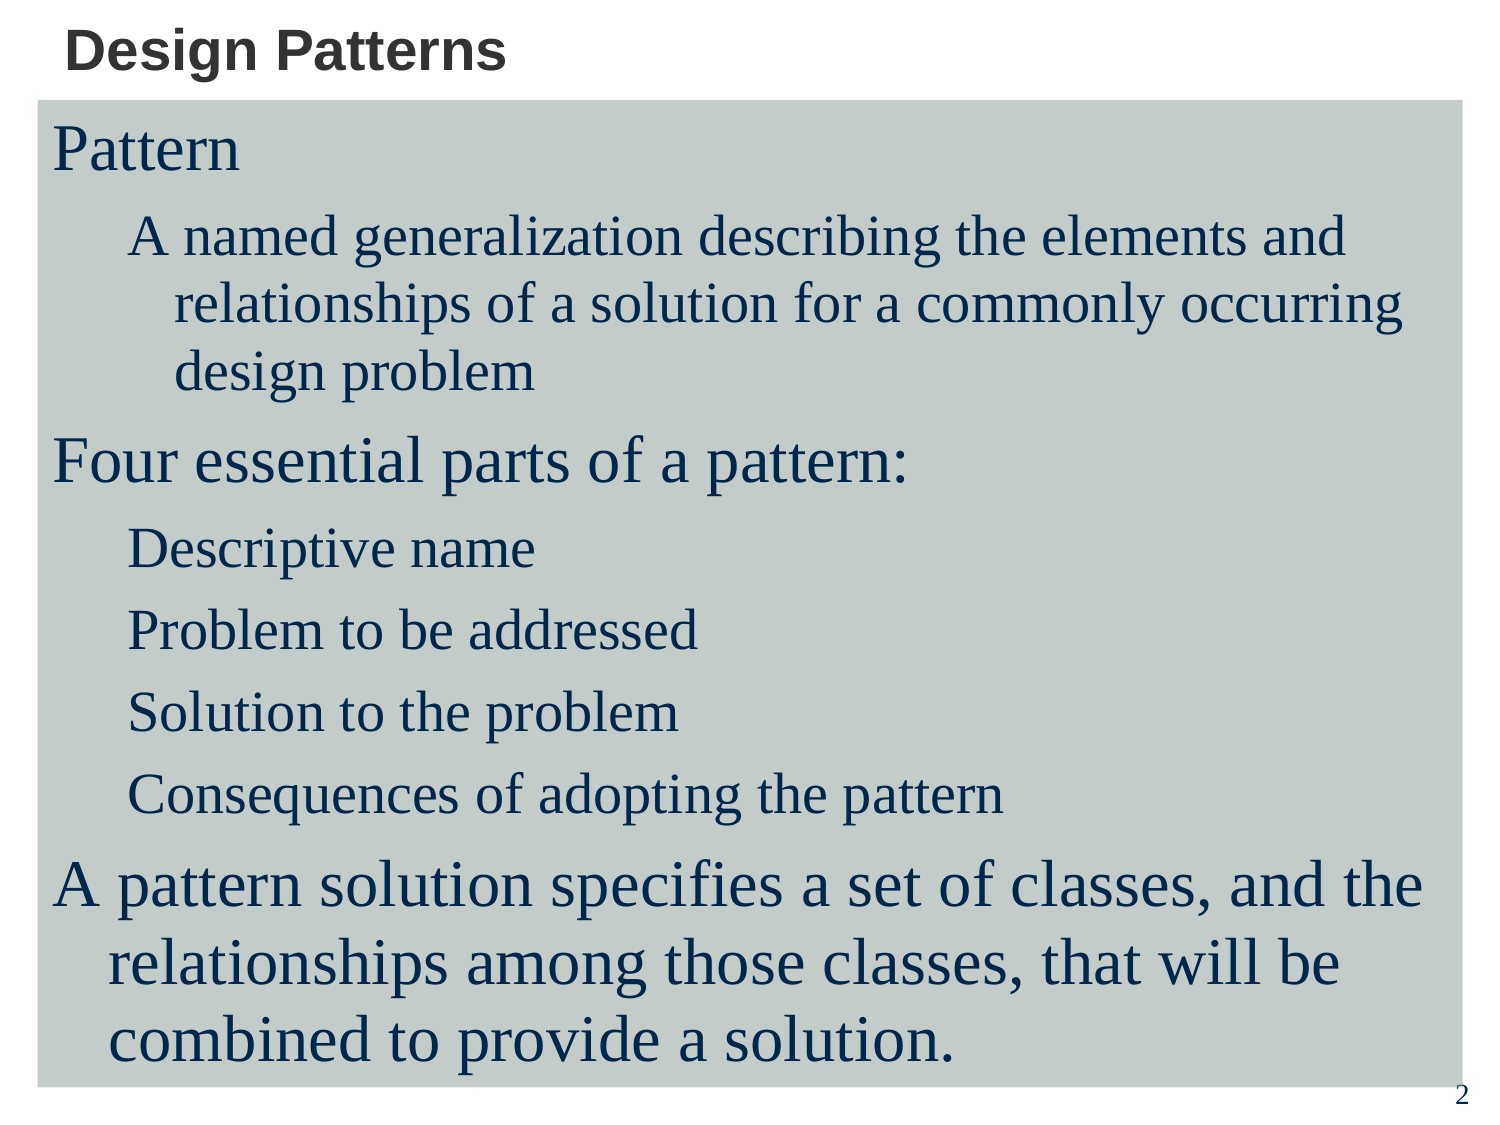

# Design Patterns
Pattern
A named generalization describing the elements and relationships of a solution for a commonly occurring design problem
Four essential parts of a pattern:
Descriptive name
Problem to be addressed
Solution to the problem
Consequences of adopting the pattern
A pattern solution specifies a set of classes, and the relationships among those classes, that will be combined to provide a solution.